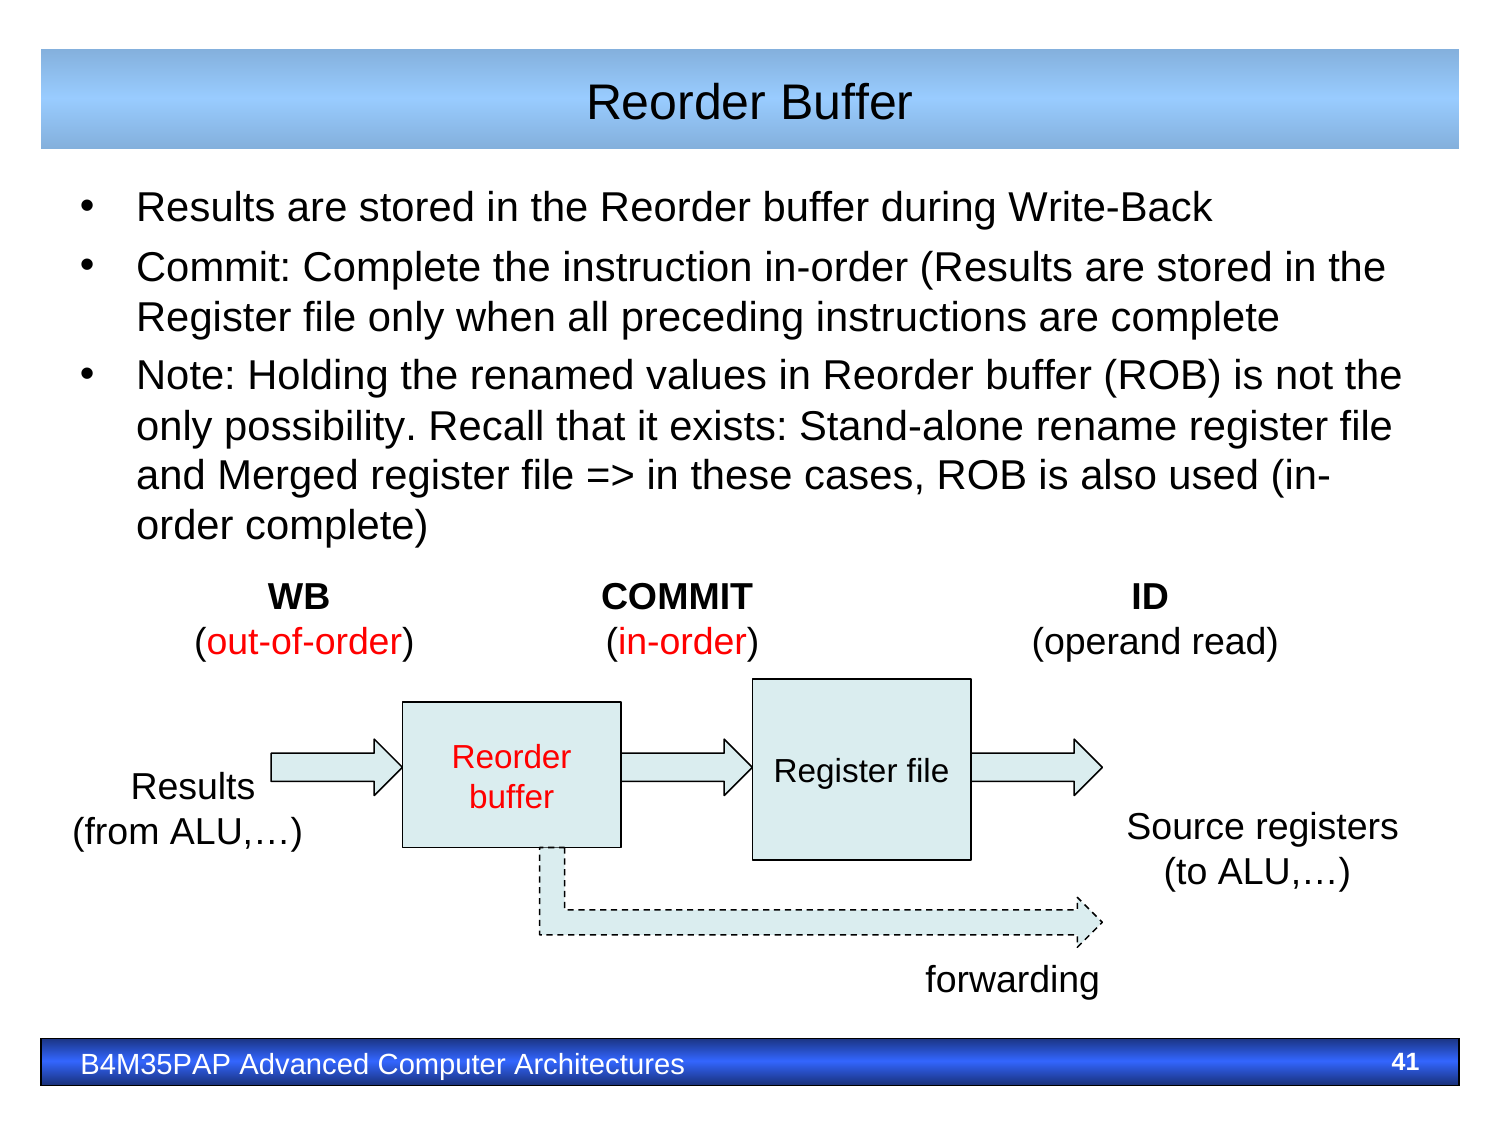

# Reorder Buffer
Results are stored in the Reorder buffer during Write-Back
Commit: Complete the instruction in-order (Results are stored in the Register file only when all preceding instructions are complete
Note: Holding the renamed values in Reorder buffer (ROB) is not the only possibility. Recall that it exists: Stand-alone rename register file and Merged register file => in these cases, ROB is also used (in-order complete)
WB
(out-of-order)
COMMIT
(in-order)
ID
(operand read)
Register file
Reorder buffer
Results
(from ALU,…)
Source registers
(to ALU,…)
forwarding